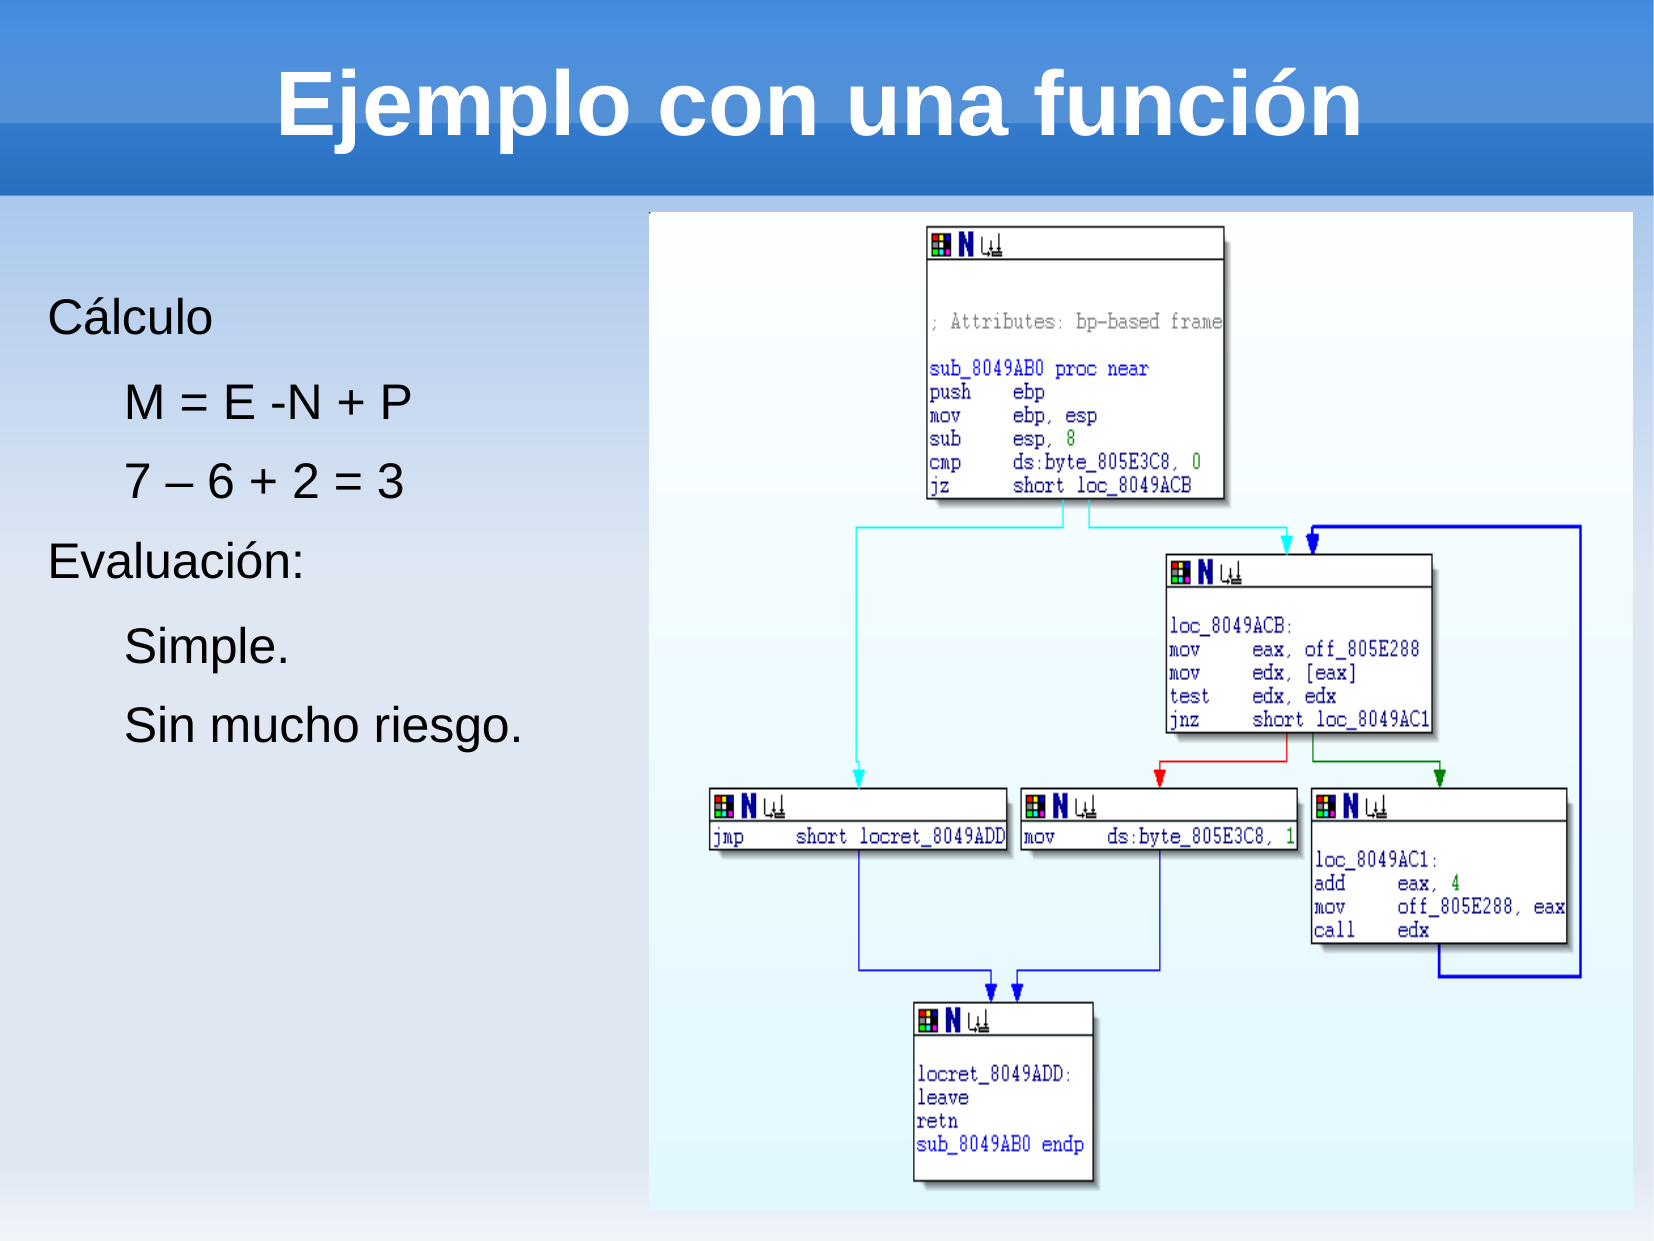

# Ejemplo con una función
Cálculo
M = E -N + P
7 – 6 + 2 = 3
Evaluación:
Simple.
Sin mucho riesgo.